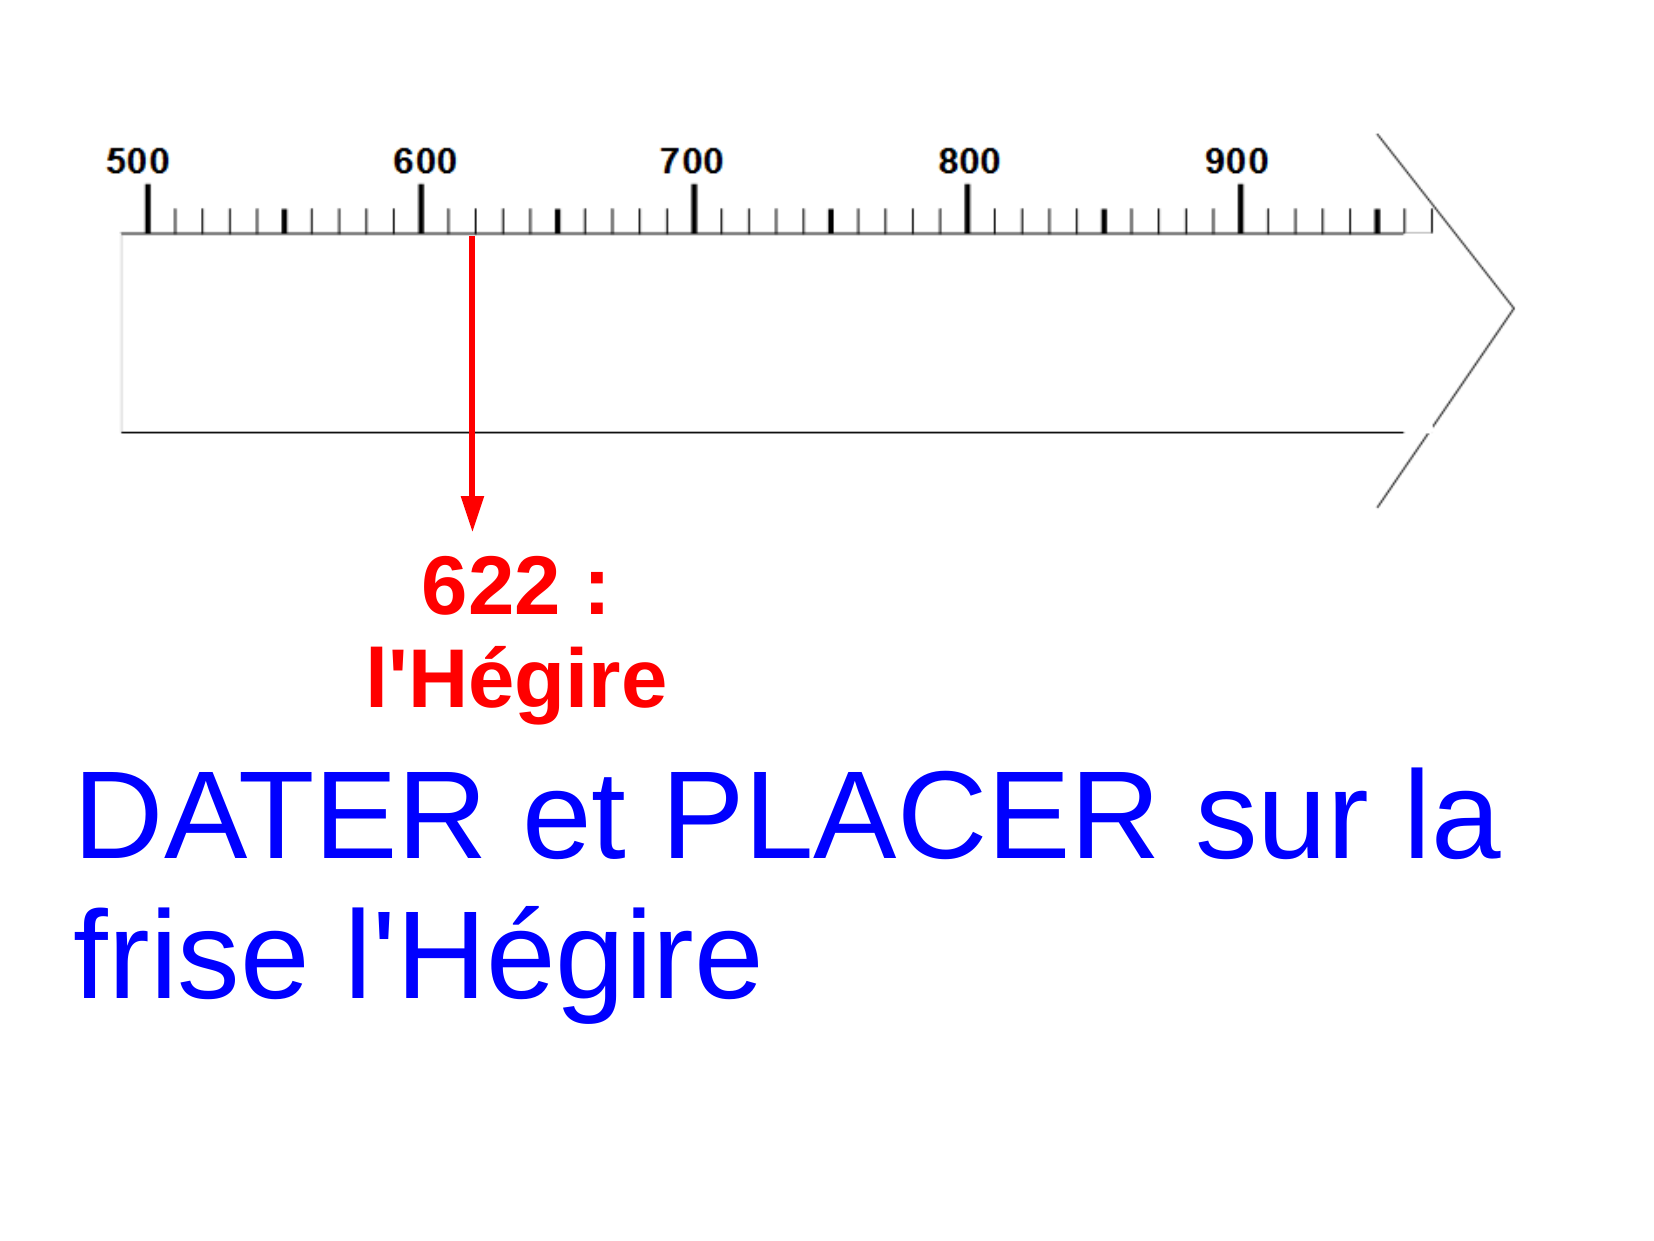

622 : l'Hégire
DATER et PLACER sur la frise l'Hégire